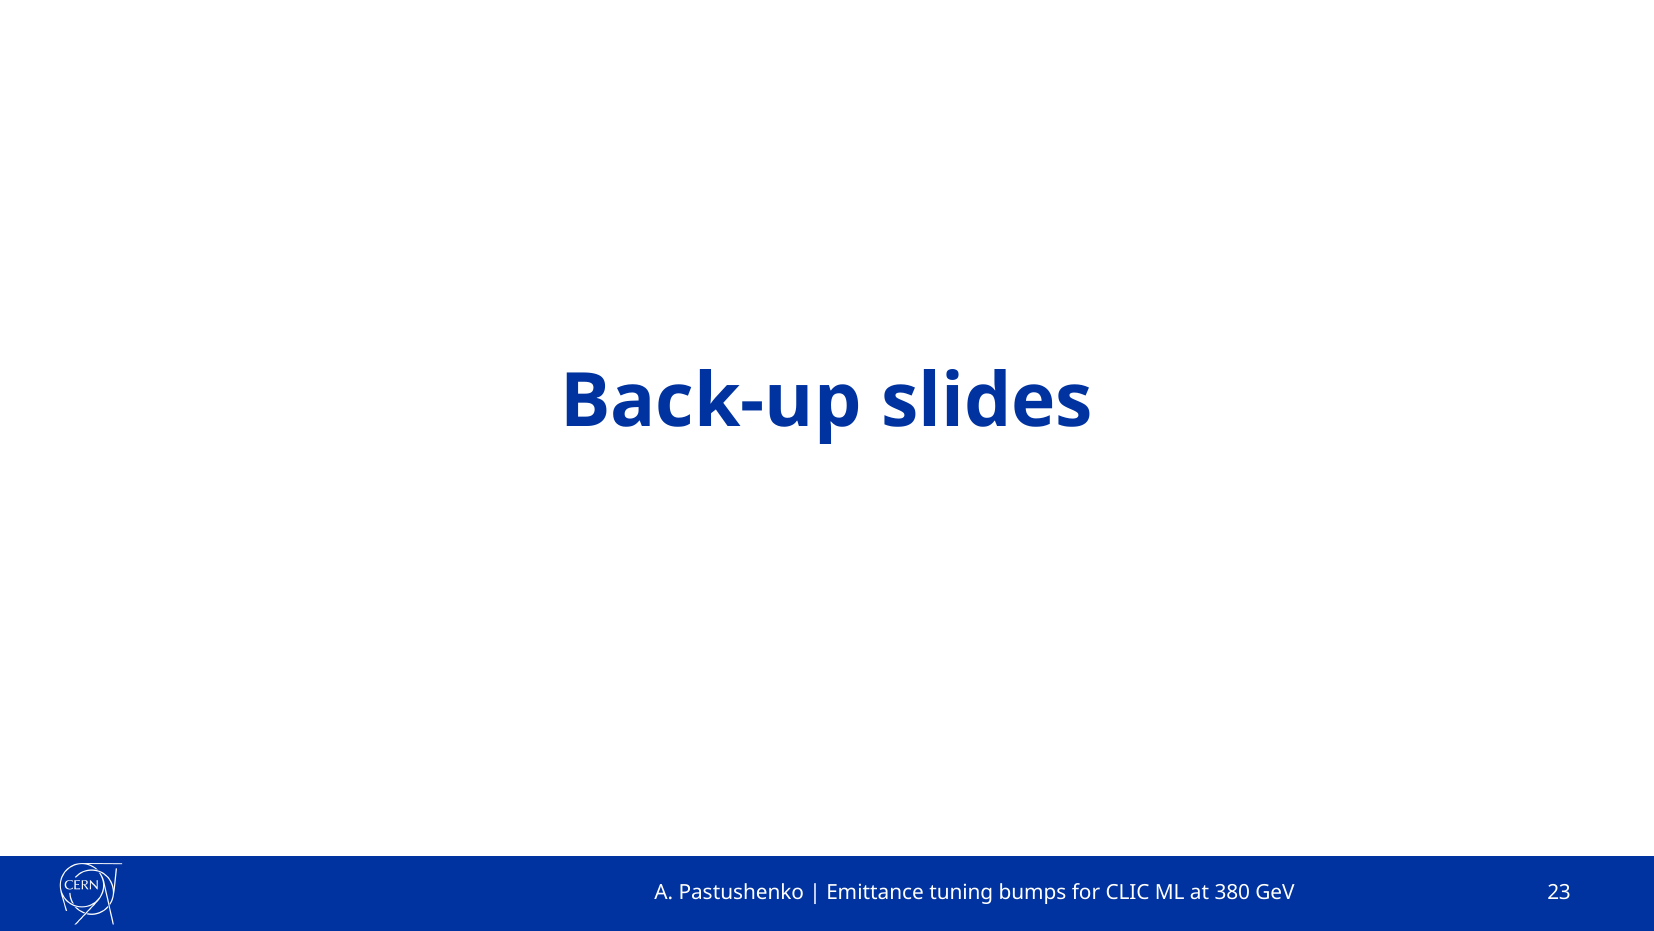

# Back-up slides
A. Pastushenko | Emittance tuning bumps for CLIC ML at 380 GeV
23